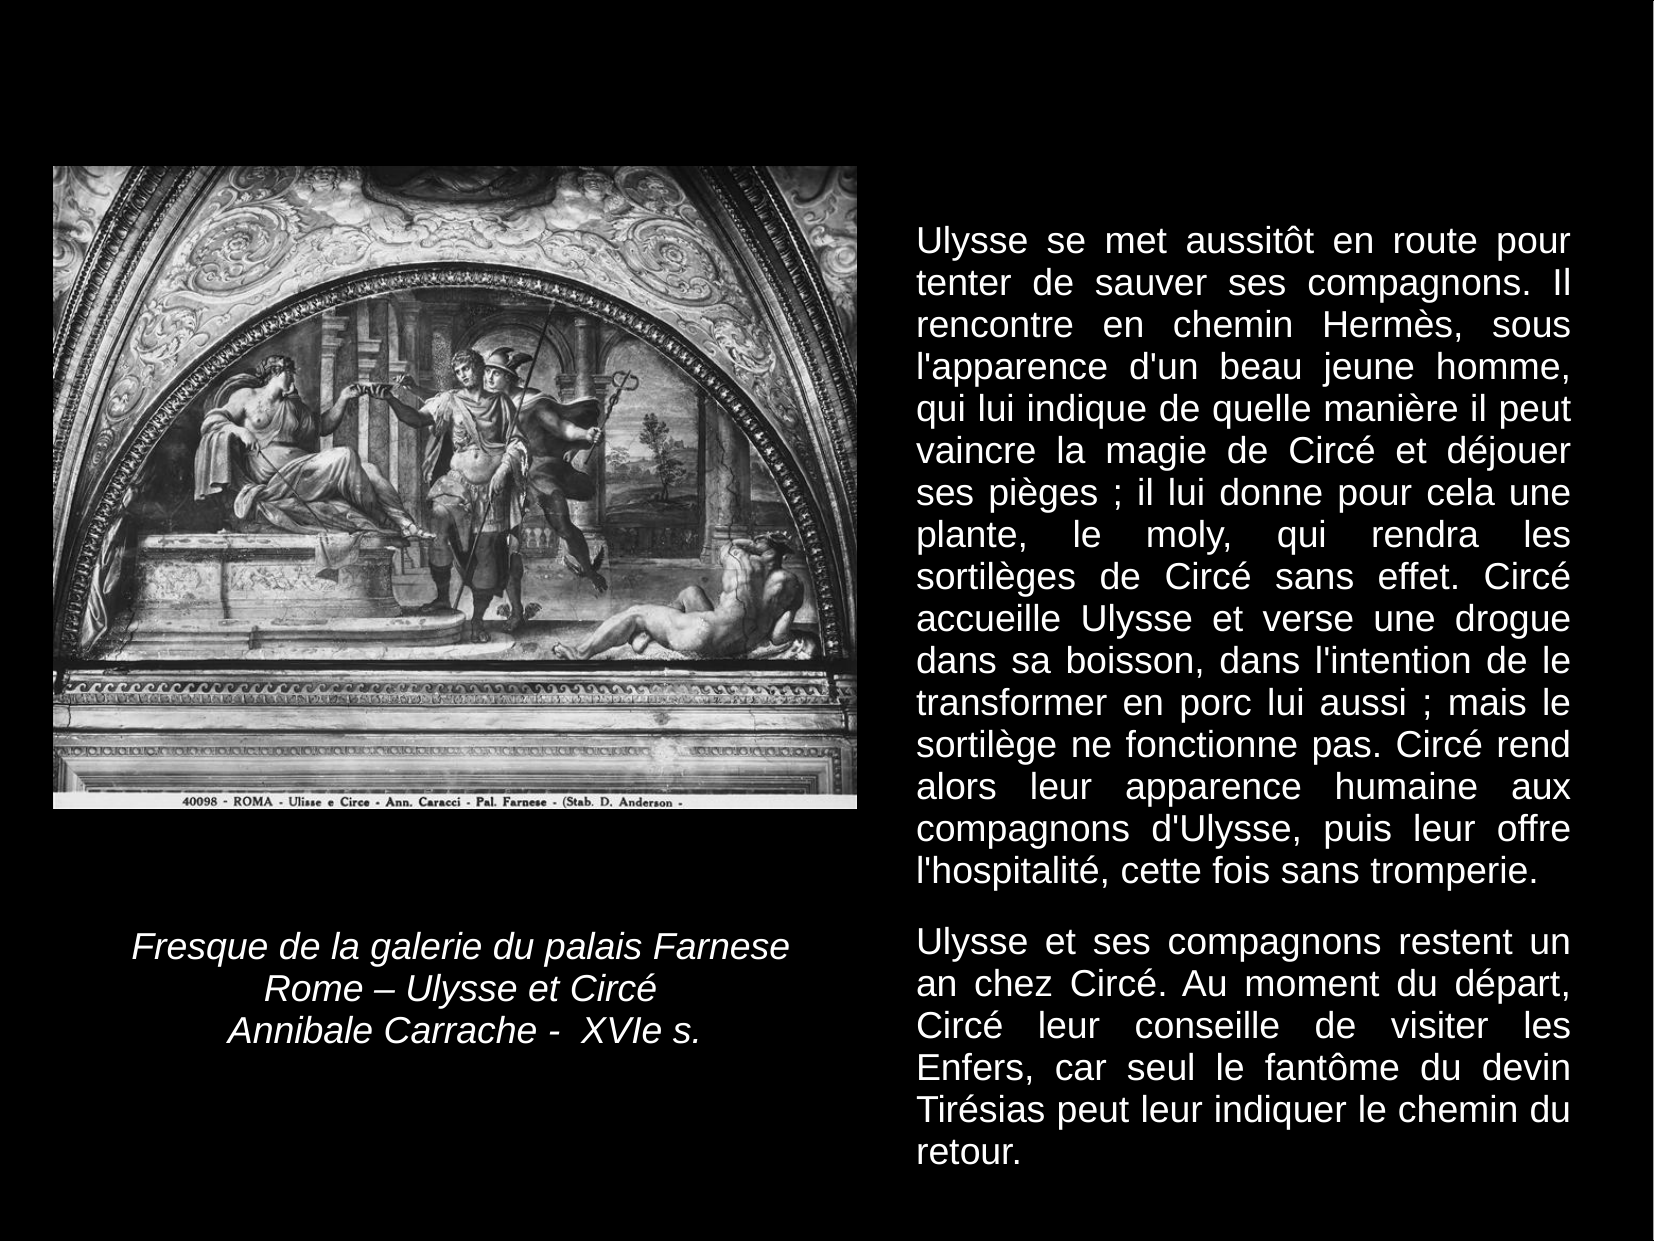

Ulysse se met aussitôt en route pour tenter de sauver ses compagnons. Il rencontre en chemin Hermès, sous l'apparence d'un beau jeune homme, qui lui indique de quelle manière il peut vaincre la magie de Circé et déjouer ses pièges ; il lui donne pour cela une plante, le moly, qui rendra les sortilèges de Circé sans effet. Circé accueille Ulysse et verse une drogue dans sa boisson, dans l'intention de le transformer en porc lui aussi ; mais le sortilège ne fonctionne pas. Circé rend alors leur apparence humaine aux compagnons d'Ulysse, puis leur offre l'hospitalité, cette fois sans tromperie.
Ulysse et ses compagnons restent un an chez Circé. Au moment du départ, Circé leur conseille de visiter les Enfers, car seul le fantôme du devin Tirésias peut leur indiquer le chemin du retour.
# Fresque de la galerie du palais Farnese Rome – Ulysse et Circé Annibale Carrache - XVIe s.